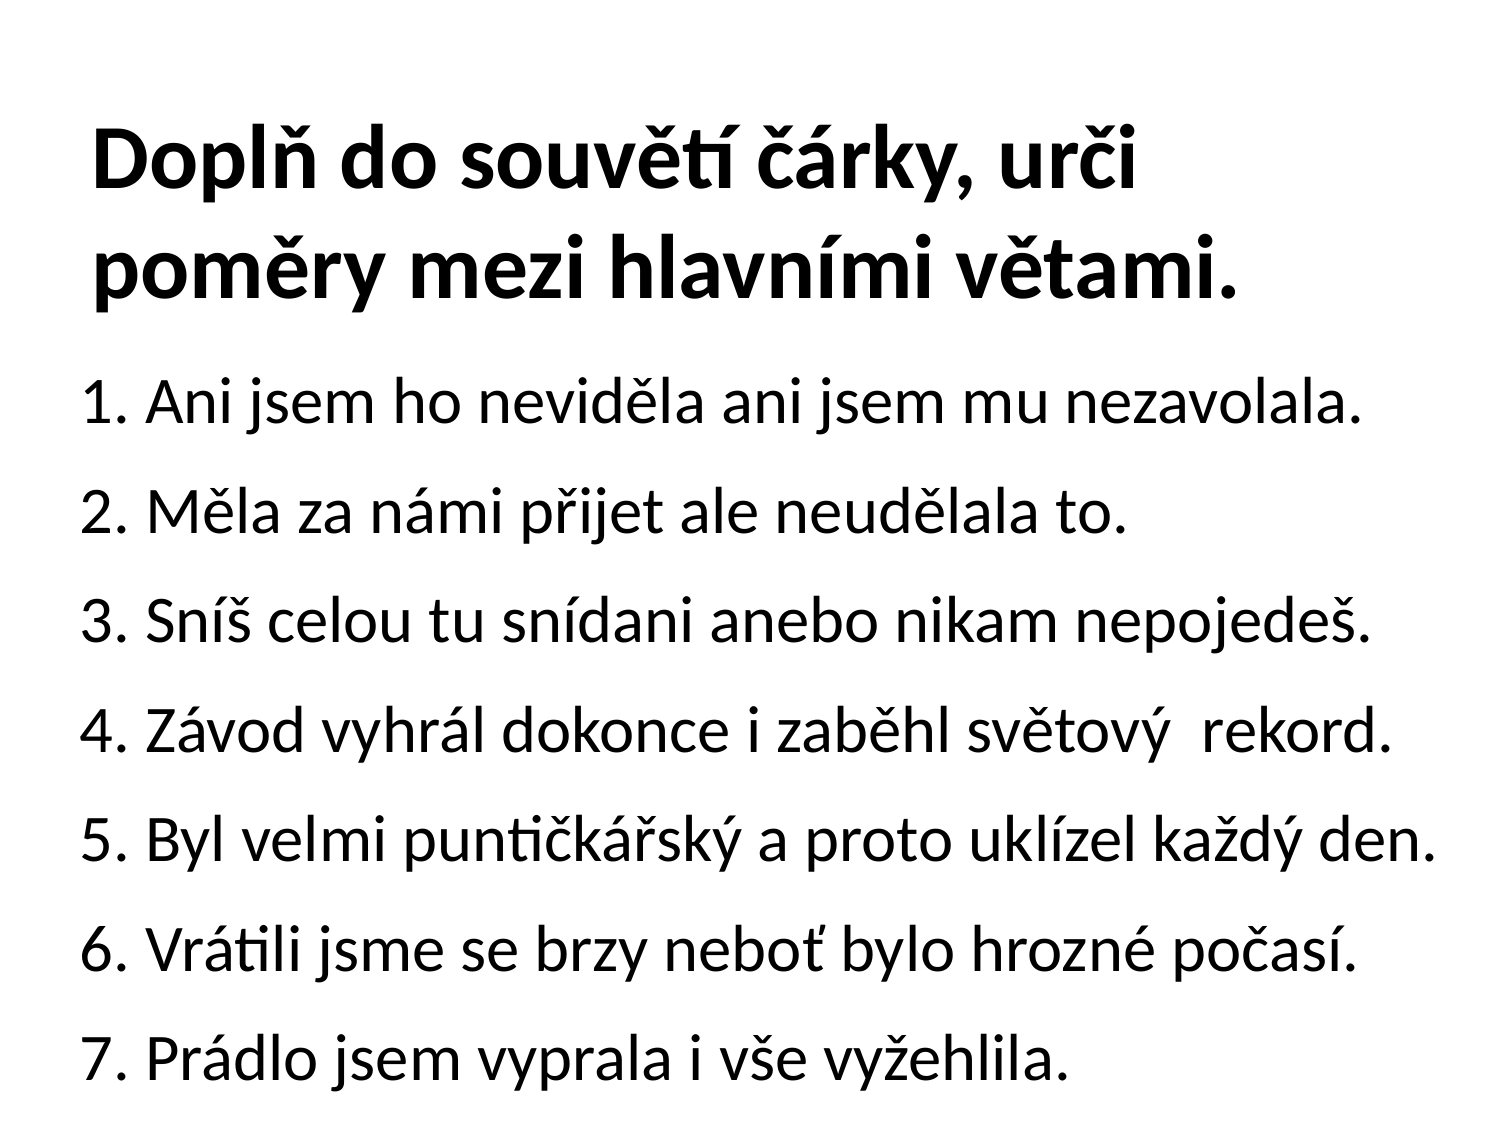

# Doplň do souvětí čárky, urči poměry mezi hlavními větami.
1. Ani jsem ho neviděla ani jsem mu nezavolala.
2. Měla za námi přijet ale neudělala to.
3. Sníš celou tu snídani anebo nikam nepojedeš.
4. Závod vyhrál dokonce i zaběhl světový rekord.
5. Byl velmi puntičkářský a proto uklízel každý den.
6. Vrátili jsme se brzy neboť bylo hrozné počasí.
7. Prádlo jsem vyprala i vše vyžehlila.